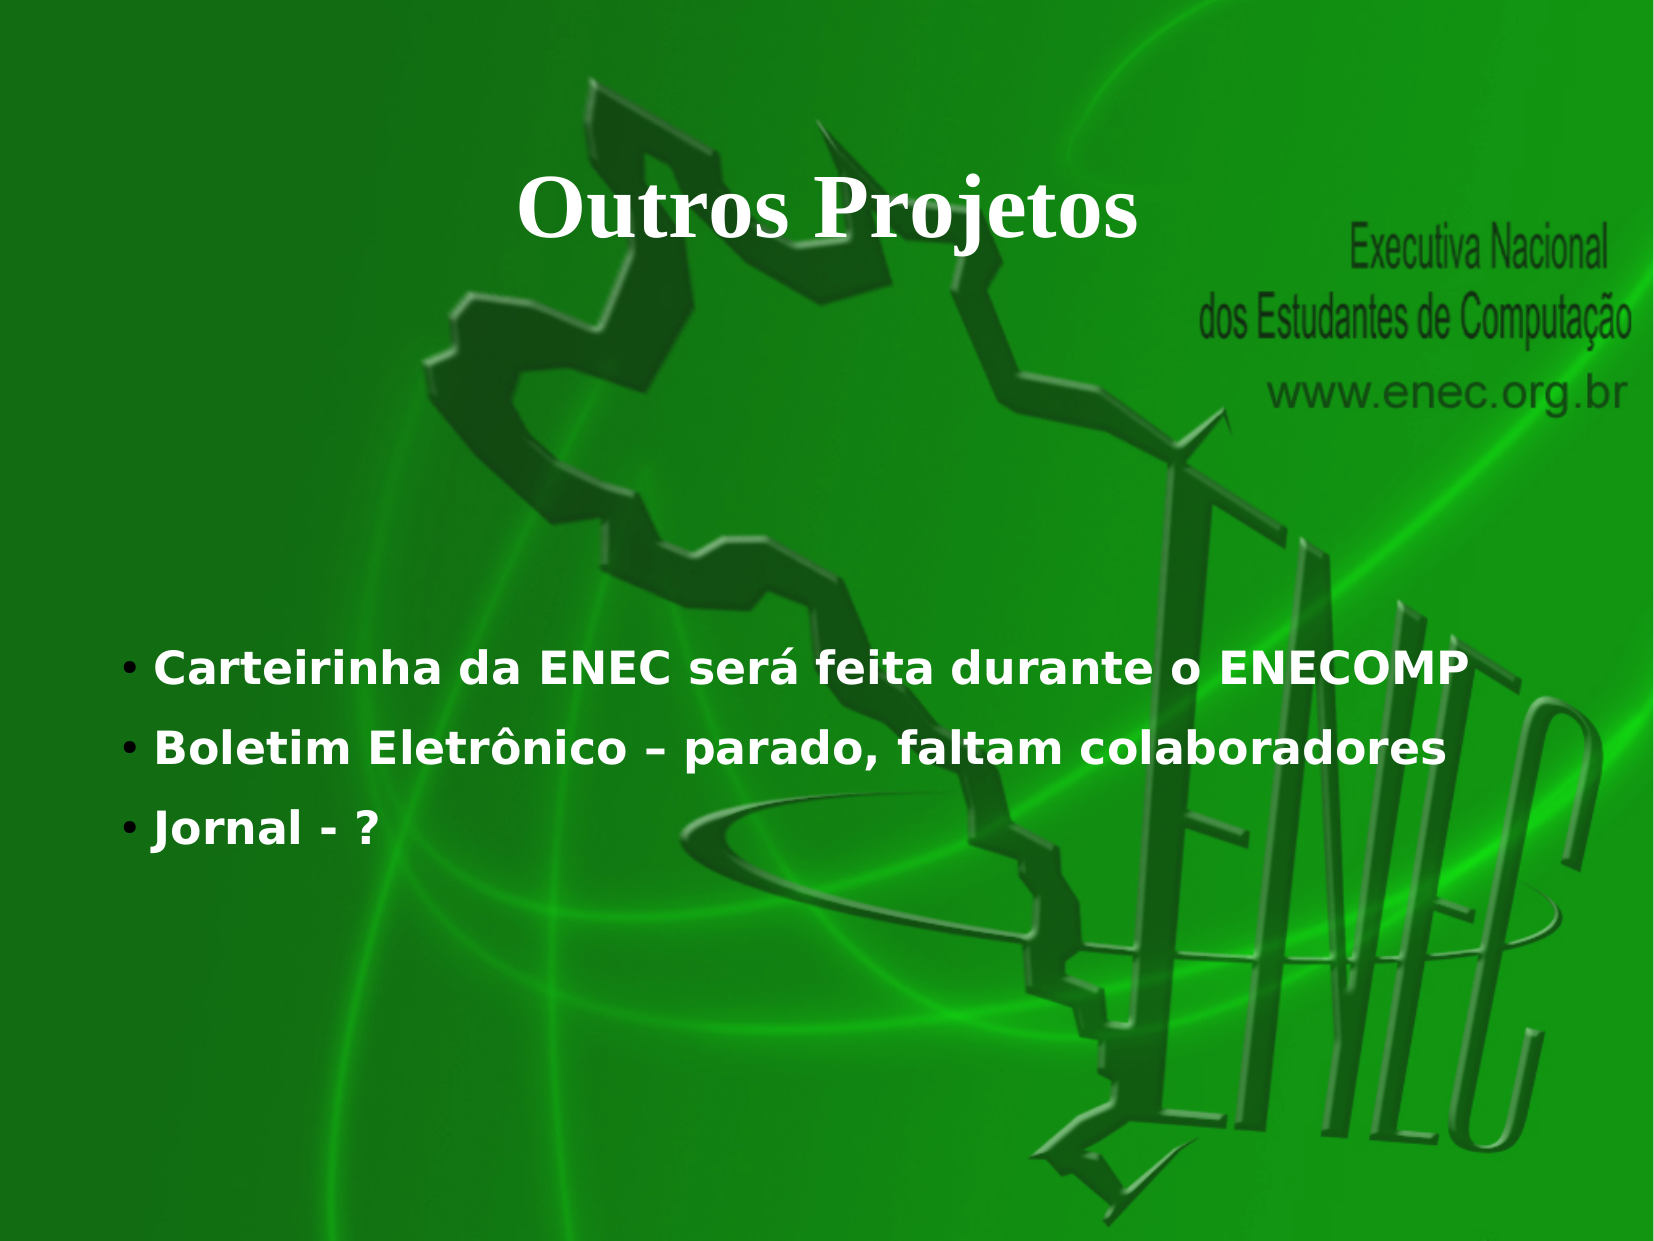

# Outros Projetos
 Carteirinha da ENEC será feita durante o ENECOMP
 Boletim Eletrônico – parado, faltam colaboradores
 Jornal - ?